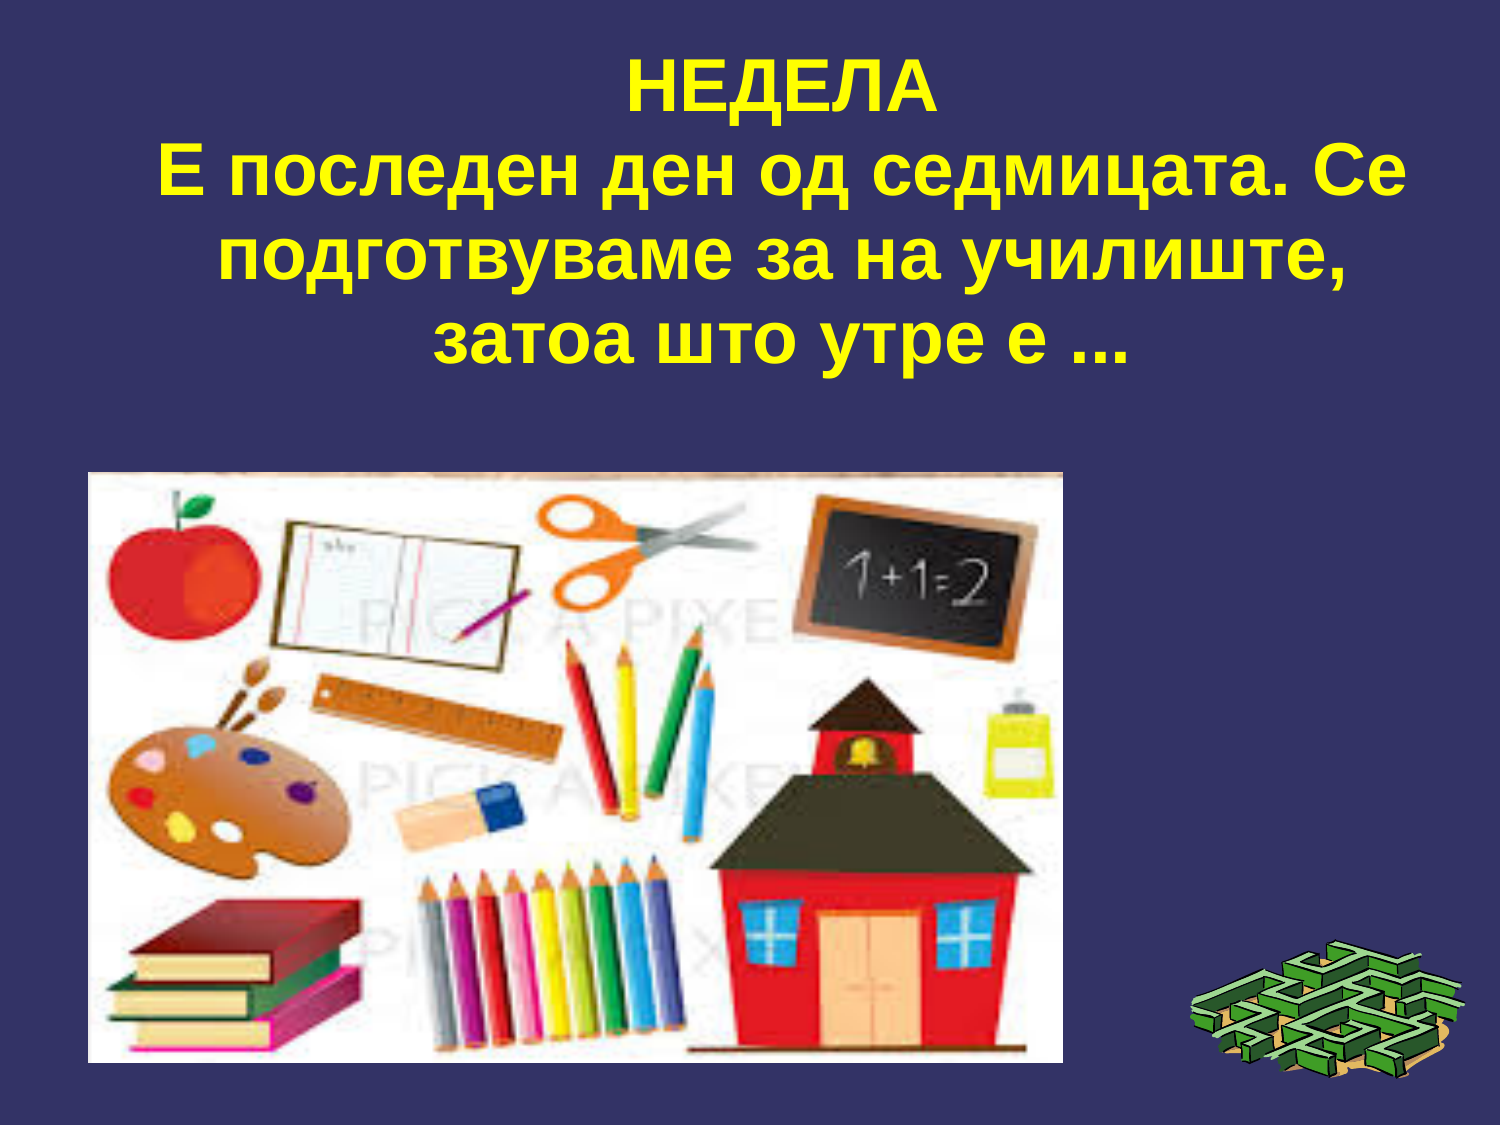

НЕДЕЛА
Е последен ден од седмицата. Се подготвуваме за на училиште, затоа што утре е ...